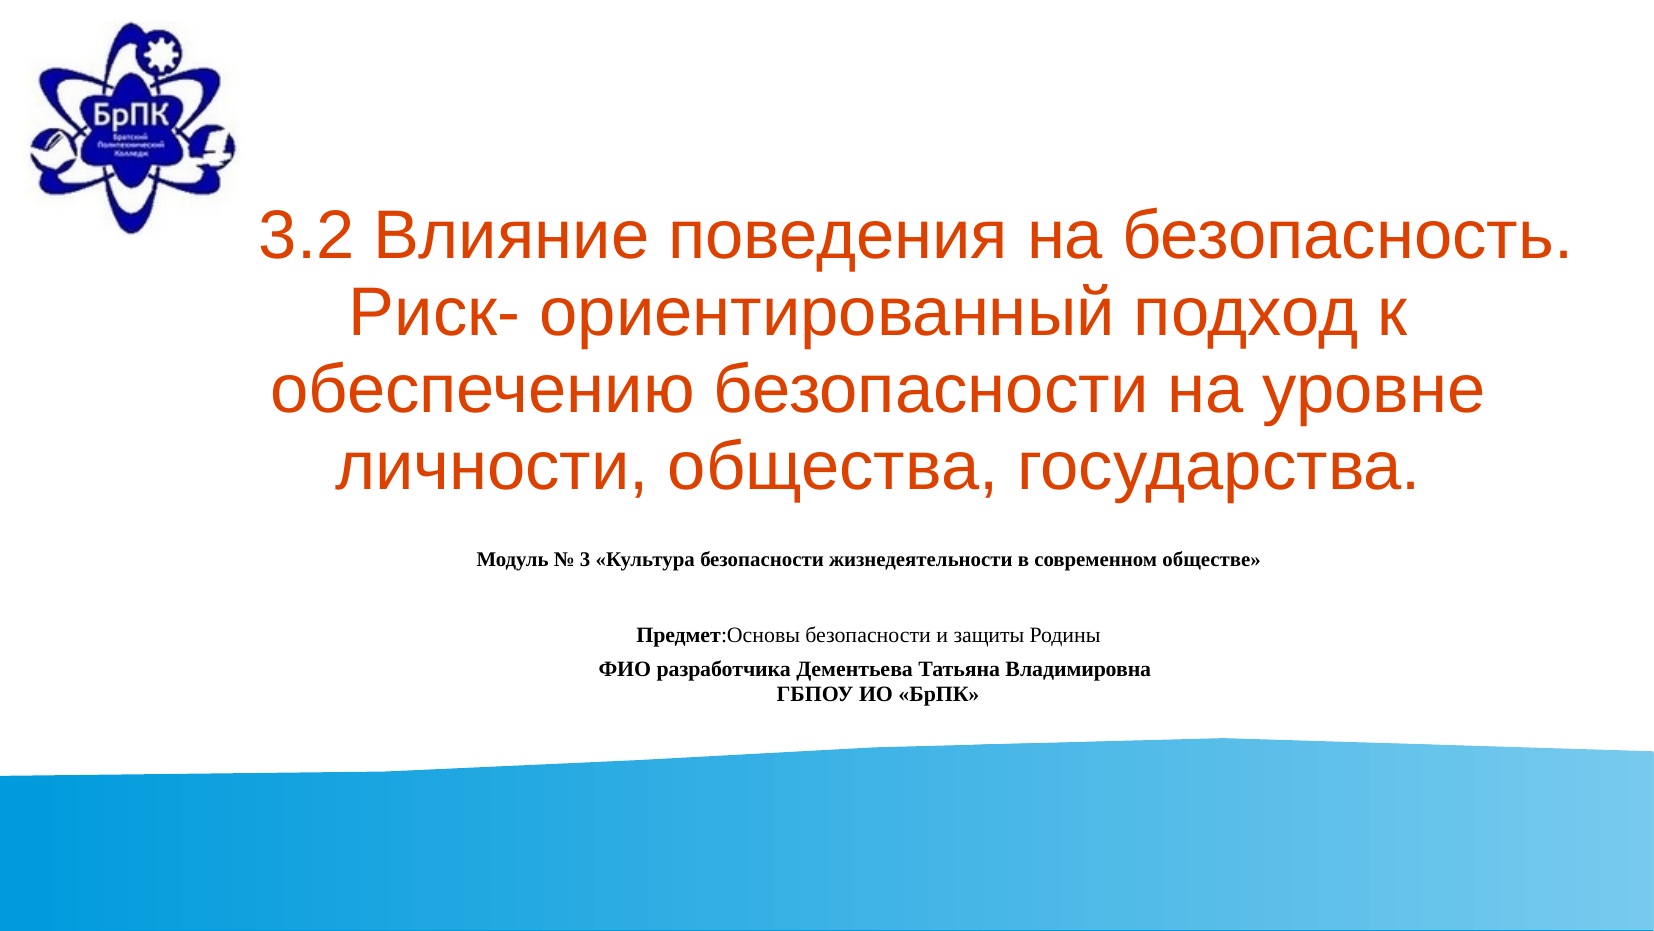

# 3.2 Влияние поведения на безопасность. Риск- ориентированный подход к обеспечению безопасности на уровне личности, общества, государства. Модуль № 3 «Культура безопасности жизнедеятельности в современном обществе» Предмет:Основы безопасности и защиты Родины ФИО разработчика Дементьева Татьяна Владимировна ГБПОУ ИО «БрПК»